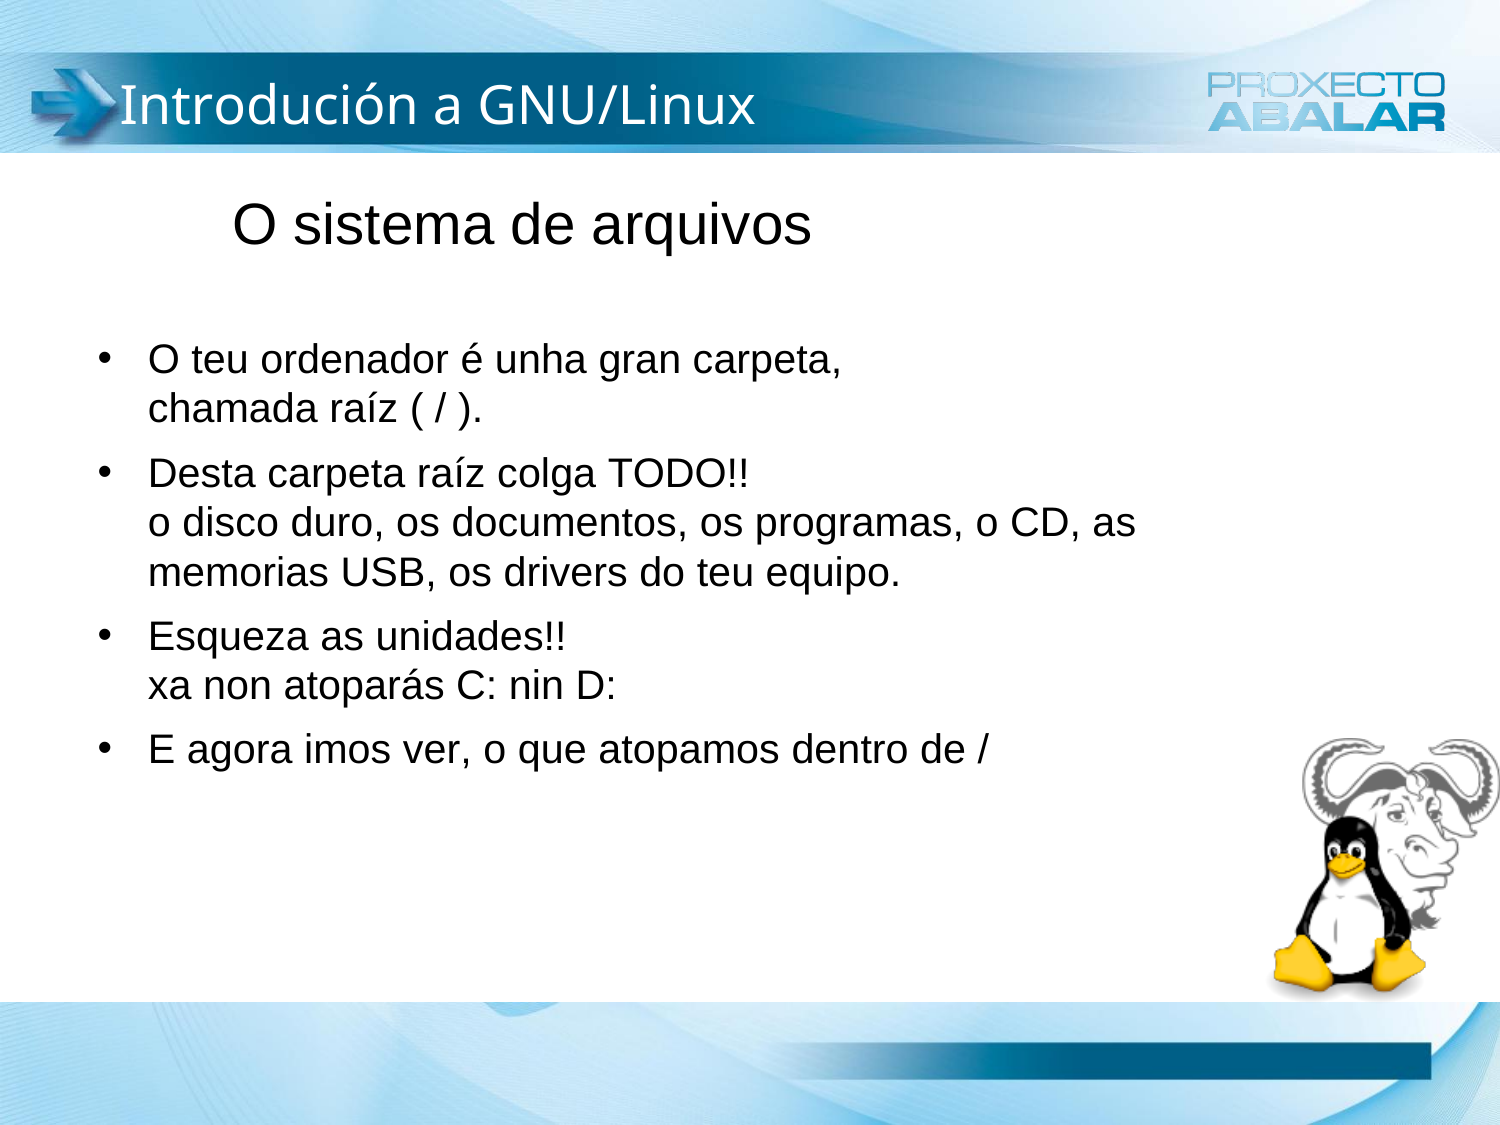

Introdución a GNU/Linux
# O sistema de arquivos
O teu ordenador é unha gran carpeta,
chamada raíz ( / ).
Desta carpeta raíz colga TODO!!
o disco duro, os documentos, os programas, o CD, as memorias USB, os drivers do teu equipo.
Esqueza as unidades!!
xa non atoparás C: nin D:
E agora imos ver, o que atopamos dentro de /